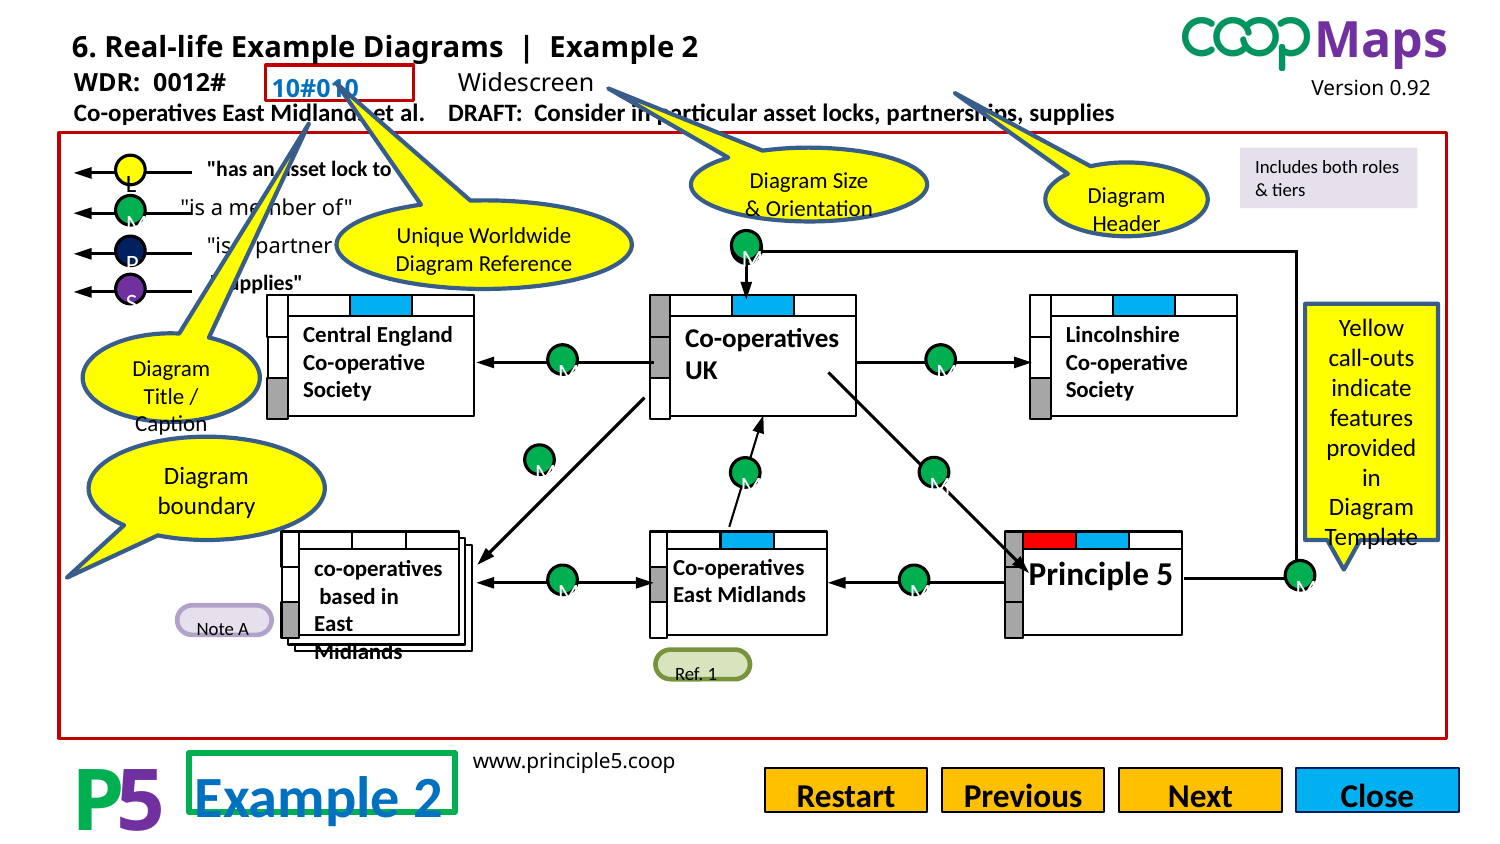

Maps
6. Real-life Example Diagrams | Example 2
WDR: 0012#
Widescreen
10#010
Version 0.92
Co-operatives East Midlands et al. DRAFT: Consider in particular asset locks, partnerships, supplies
"has an asset lock to"
Diagram Size & Orientation
Includes both roles & tiers
L
Diagram Header
"is a member of"
M
Unique Worldwide Diagram Reference
"is a partner member of"
M
M
P
M
"supplies"
S
Central England Co-operative Society
Co-operatives UK
Lincolnshire
Co-operative Society
Yellow call-outs indicate features provided in Diagram Template
Diagram Title / Caption
M
M
M
Diagram boundary
M
M
co-operatives based in East Midlands
Co-operatives East Midlands
Principle 5
M
M
Note A
Ref. 1
P
5
 www.principle5.coop
Example 2
Restart
Previous
Next
Close